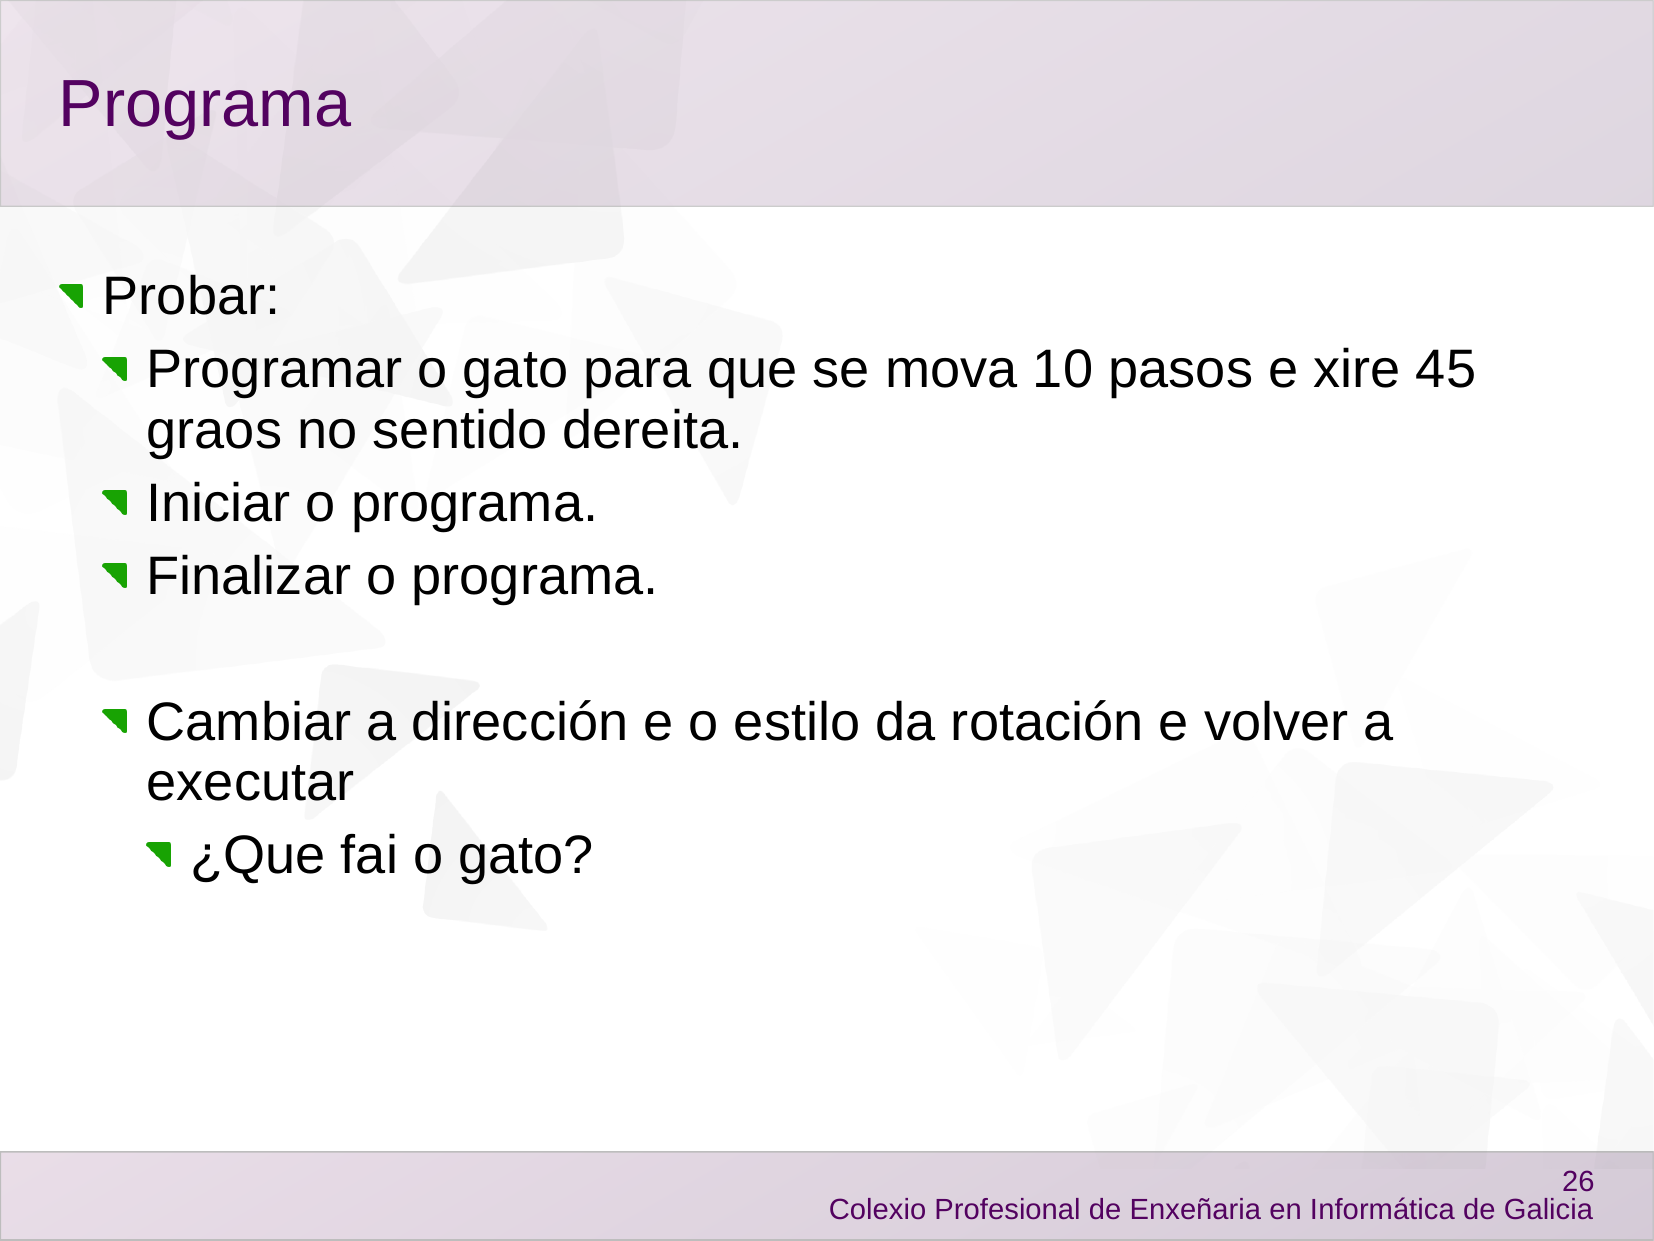

# Programa
Probar:
Programar o gato para que se mova 10 pasos e xire 45 graos no sentido dereita.
Iniciar o programa.
Finalizar o programa.
Cambiar a dirección e o estilo da rotación e volver a executar
¿Que fai o gato?
26
Colexio Profesional de Enxeñaria en Informática de Galicia